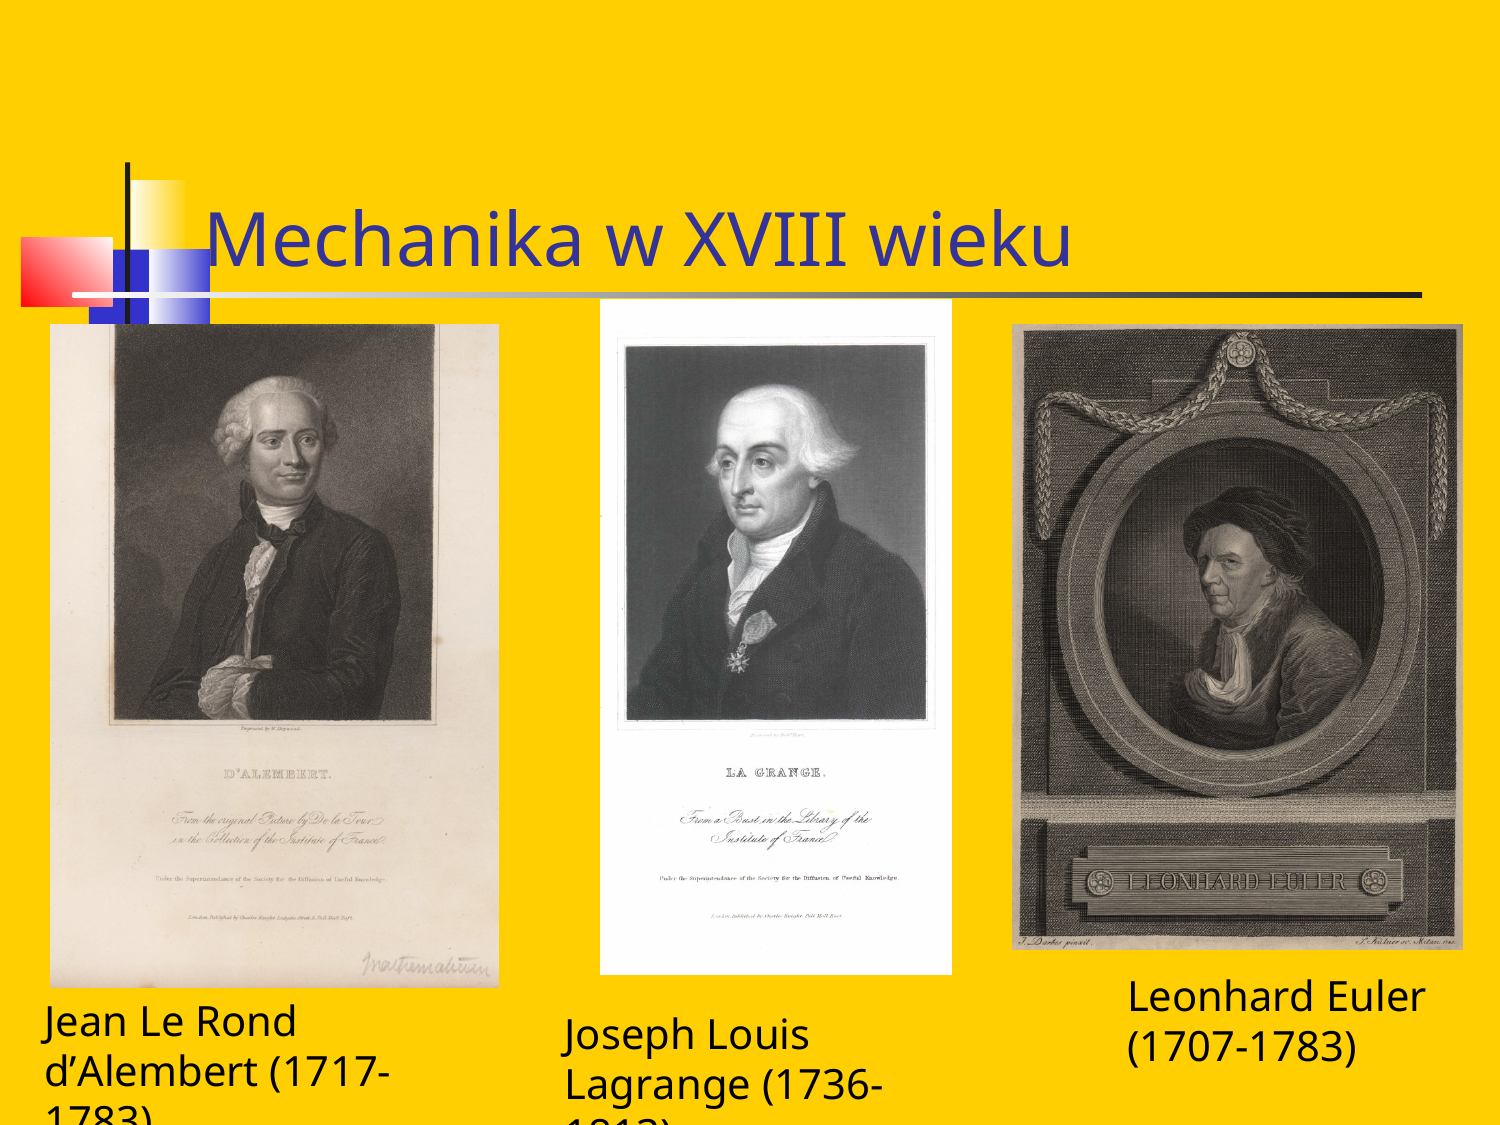

# Mechanika w XVIII wieku
Leonhard Euler (1707-1783)
Jean Le Rond d’Alembert (1717-1783)
Joseph Louis Lagrange (1736-1813)